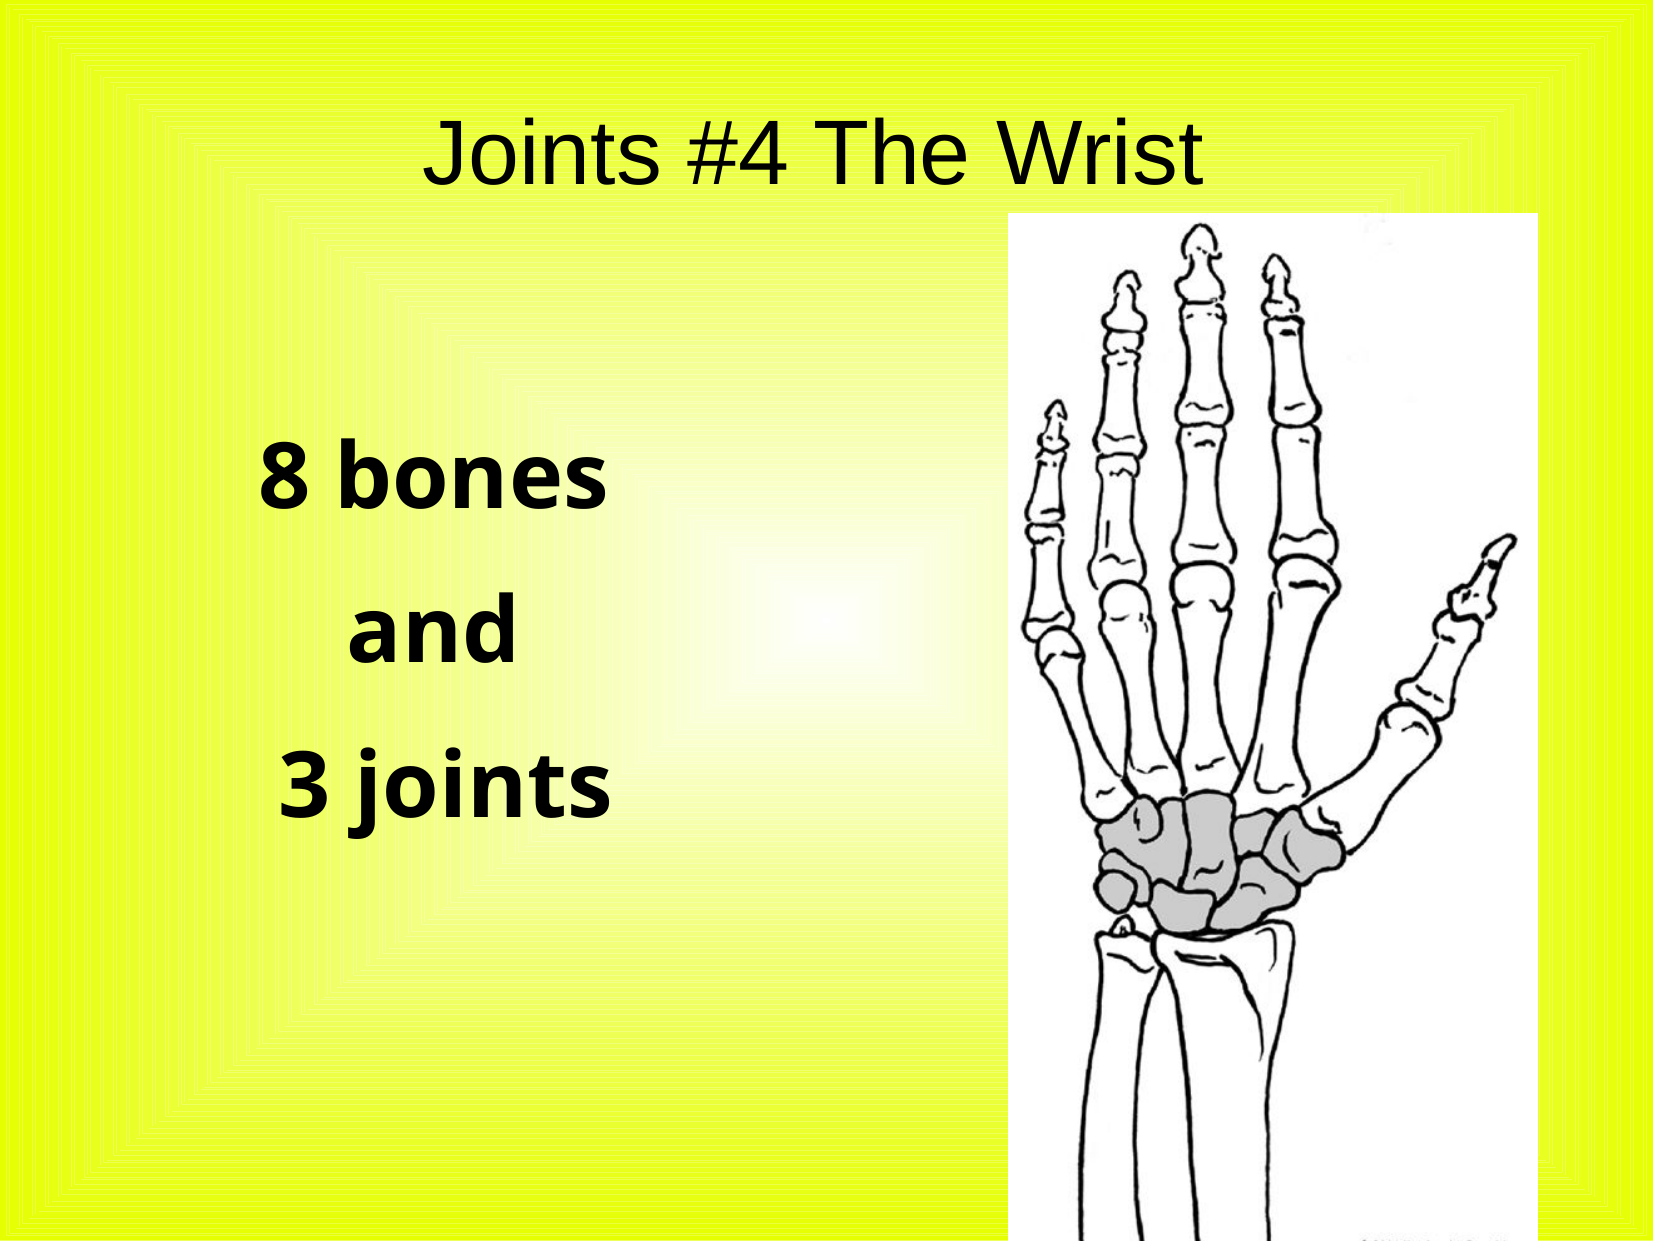

# Joints #4 The Wrist
8 bones
and
3 joints